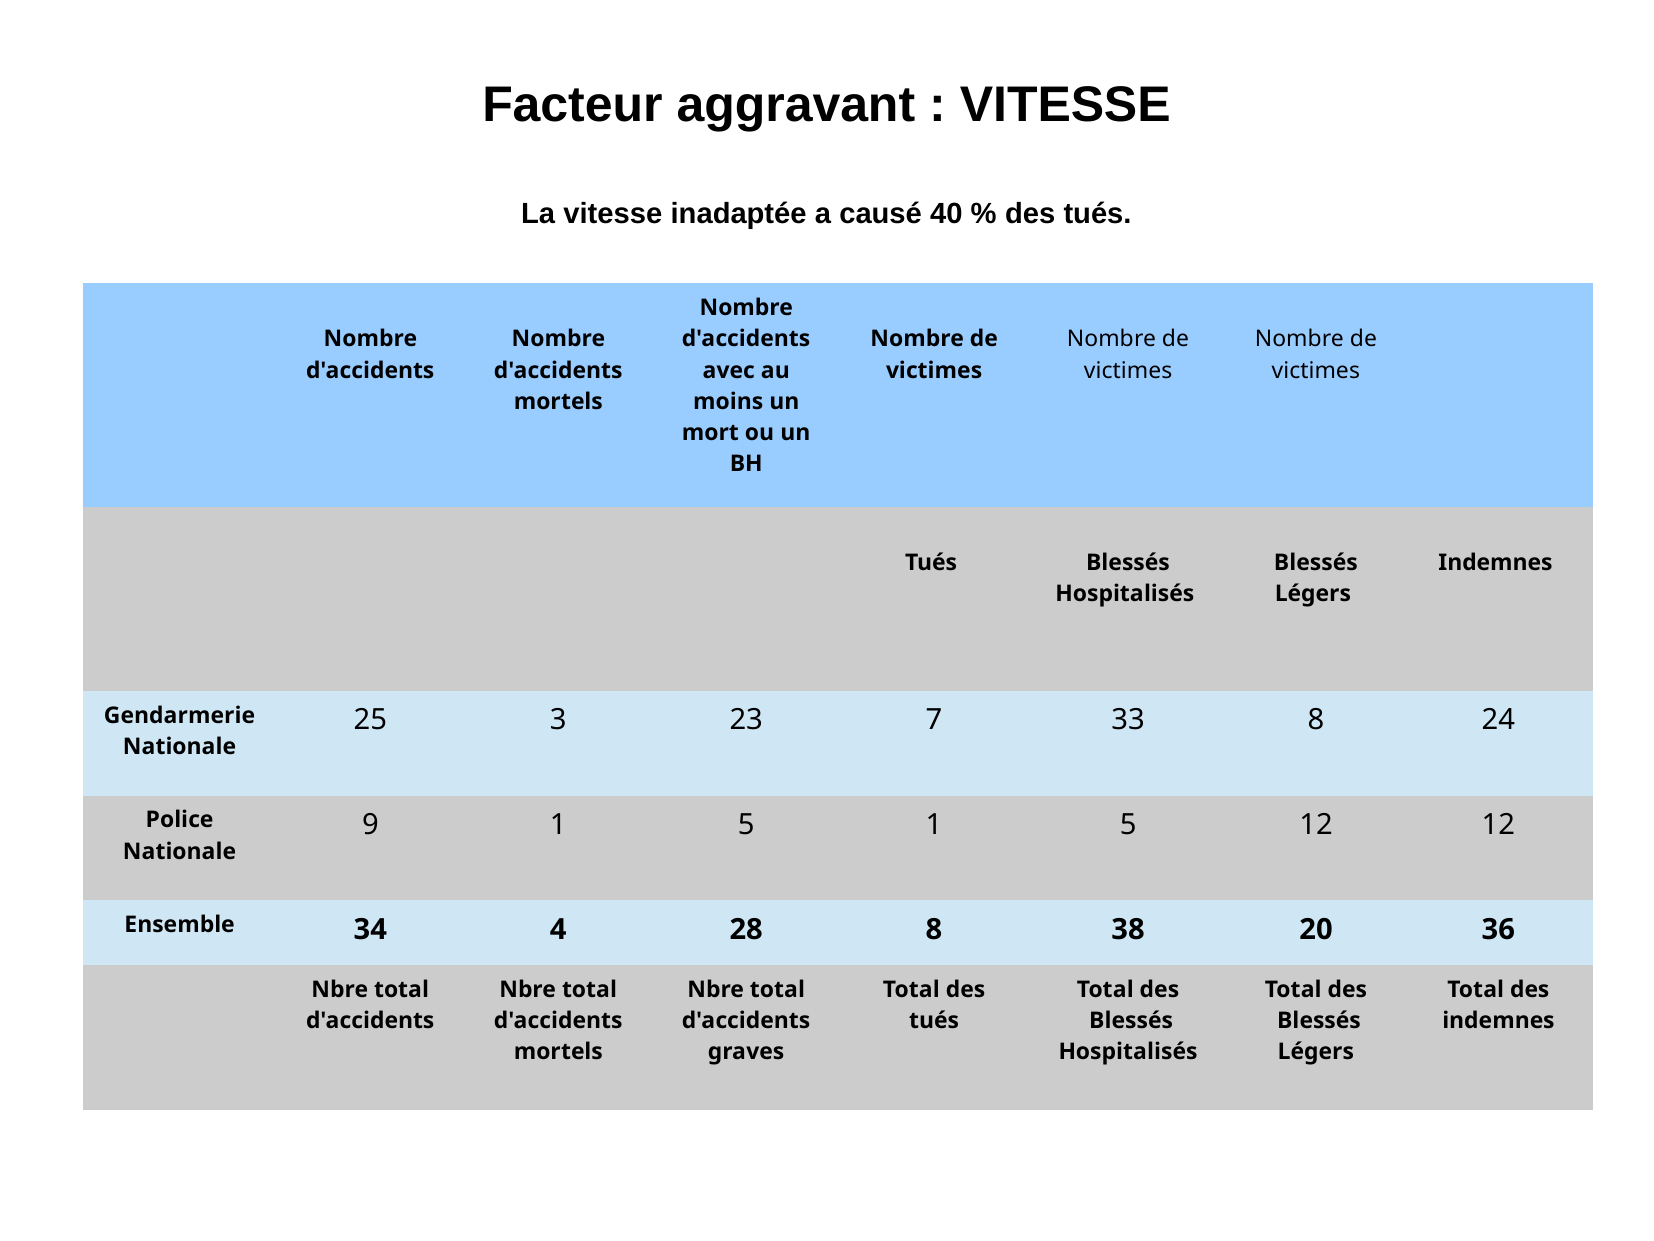

# Facteur aggravant : VITESSE La vitesse inadaptée a causé 40 % des tués.
| | Nombre d'accidents | Nombre d'accidents mortels | Nombre d'accidents avec au moins un mort ou un BH | Nombre de victimes | Nombre de victimes | Nombre de victimes | |
| --- | --- | --- | --- | --- | --- | --- | --- |
| | | | | Tués | Blessés Hospitalisés | Blessés Légers | Indemnes |
| Gendarmerie Nationale | 25 | 3 | 23 | 7 | 33 | 8 | 24 |
| Police Nationale | 9 | 1 | 5 | 1 | 5 | 12 | 12 |
| Ensemble | 34 | 4 | 28 | 8 | 38 | 20 | 36 |
| | Nbre total d'accidents | Nbre total d'accidents mortels | Nbre total d'accidents graves | Total des tués | Total des Blessés Hospitalisés | Total des Blessés Légers | Total des indemnes |